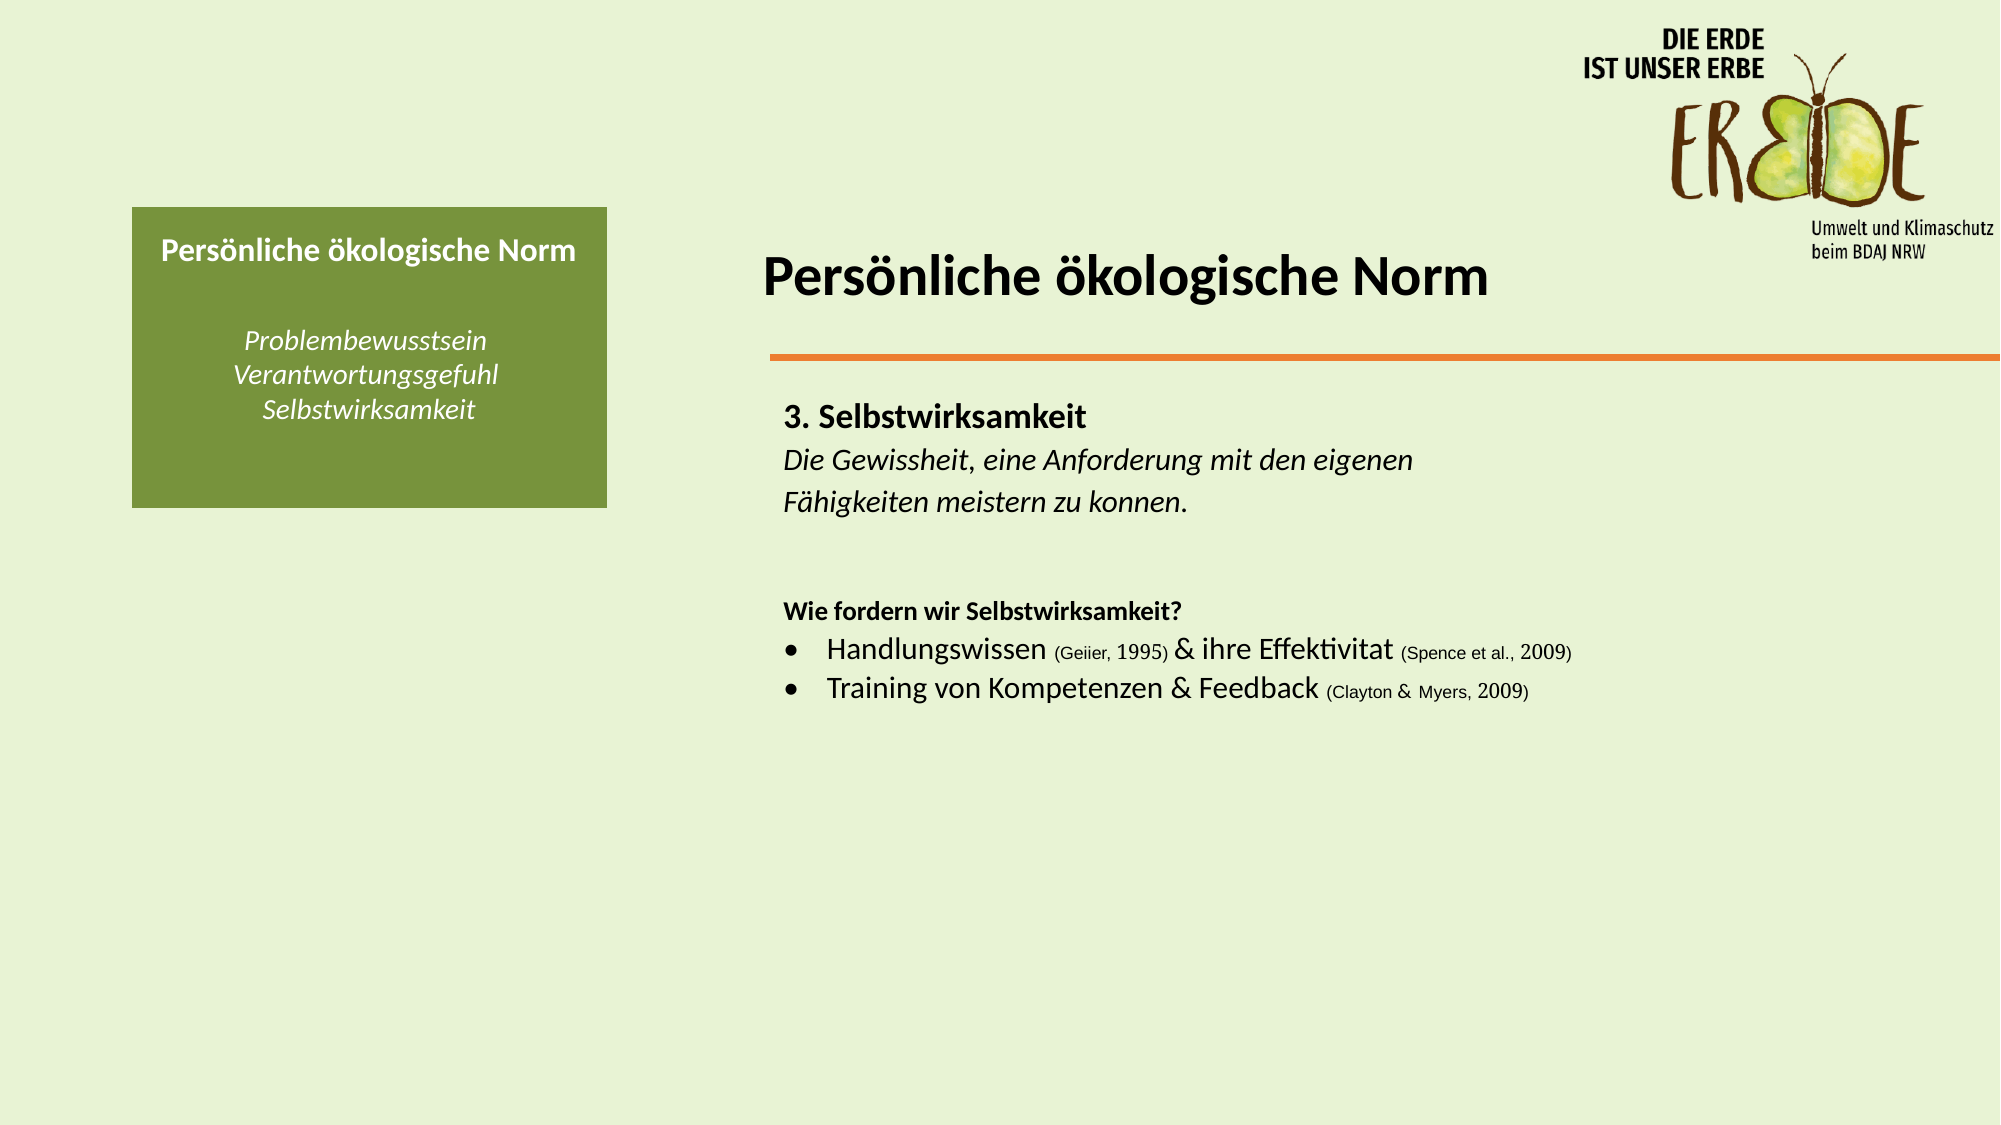

Persönliche ökologische Norm
Problembewusstsein
Verantwortungsgefuhl
Selbstwirksamkeit
Persönliche ökologische Norm
3. Selbstwirksamkeit
Die Gewissheit, eine Anforderung mit den eigenen Fähigkeiten meistern zu konnen.
Wie fordern wir Selbstwirksamkeit?
• Handlungswissen (Geiier, 1995) & ihre Effektivitat (Spence et al., 2009)
• Training von Kompetenzen & Feedback (Clayton & Myers, 2009)